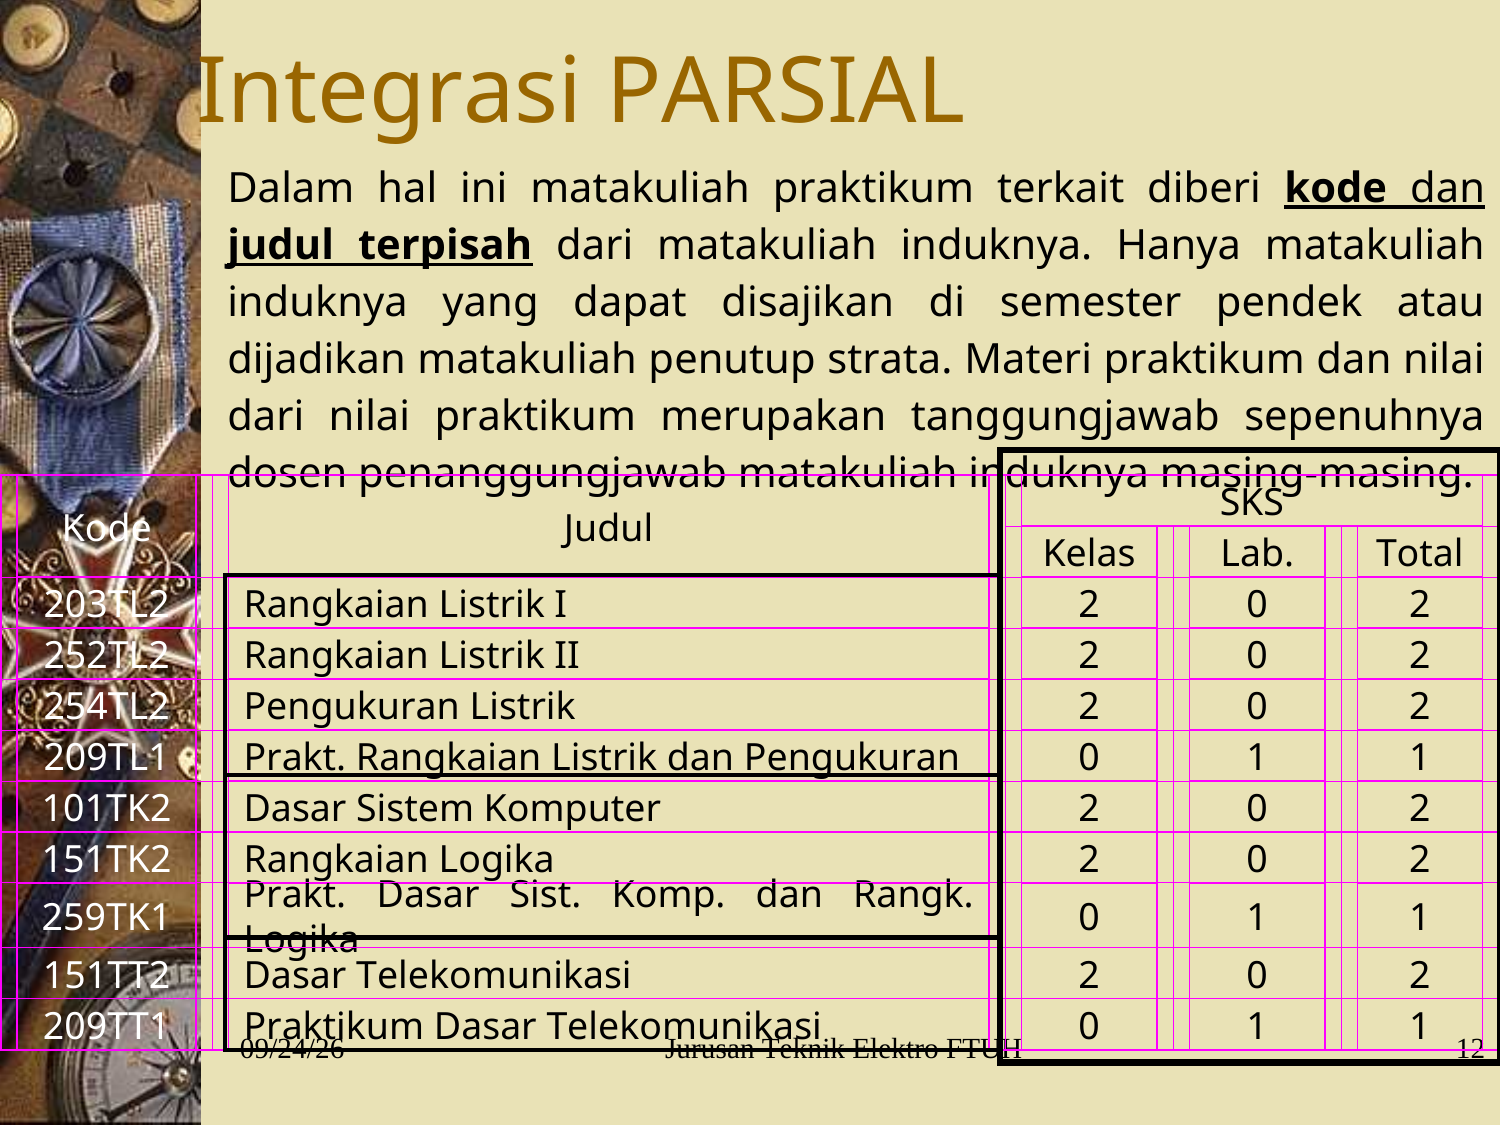

# Integrasi PARSIAL
Dalam hal ini matakuliah praktikum terkait diberi kode dan judul terpisah dari matakuliah induknya. Hanya matakuliah induknya yang dapat disajikan di semester pendek atau dijadikan matakuliah penutup strata. Materi praktikum dan nilai dari nilai praktikum merupakan tanggungjawab sepenuhnya dosen penanggungjawab matakuliah induknya masing-masing.
Kode
Judul
SKS
Kelas
Lab.
Total
203TL2
Rangkaian Listrik I
2
0
2
252TL2
Rangkaian Listrik II
2
0
2
254TL2
Pengukuran Listrik
2
0
2
209TL1
Prakt. Rangkaian Listrik dan Pengukuran
0
1
1
101TK2
Dasar Sistem Komputer
2
0
2
151TK2
Rangkaian Logika
2
0
2
259TK1
Prakt. Dasar Sist. Komp. dan Rangk. Logika
0
1
1
151TT2
Dasar Telekomunikasi
2
0
2
209TT1
Praktikum Dasar Telekomunikasi
0
1
1
Jurusan Teknik Elektro FTUH
12